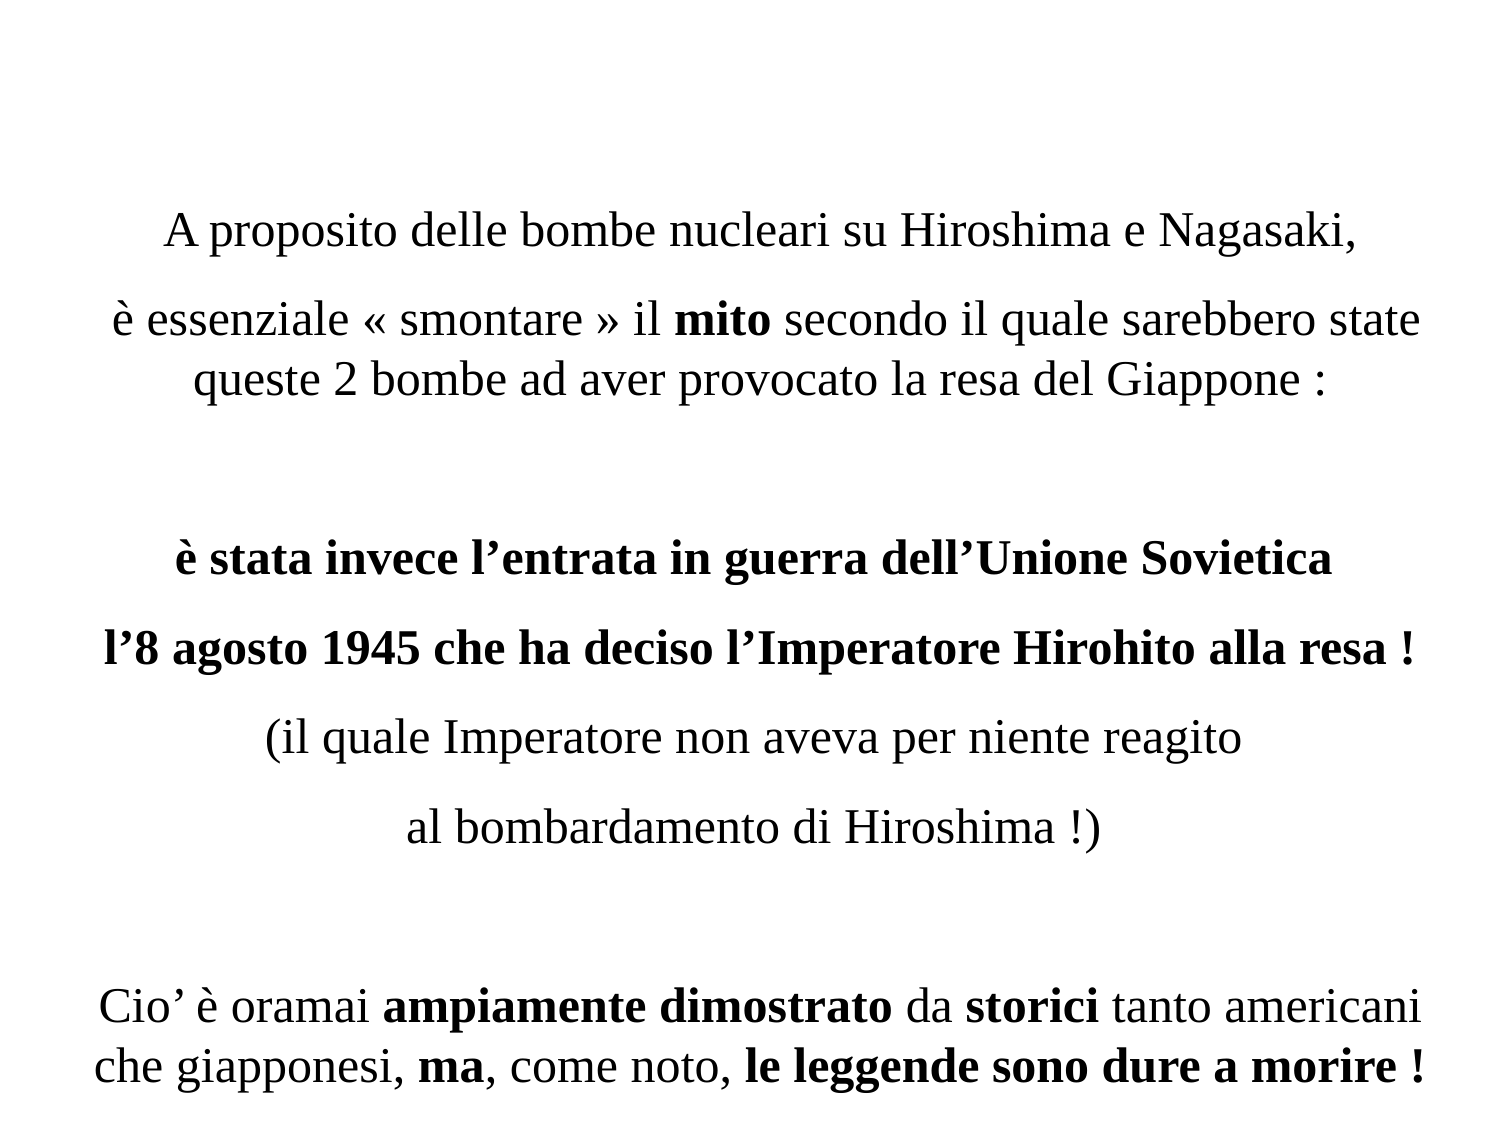

# A proposito delle bombe nucleari su Hiroshima e Nagasaki,
 è essenziale « smontare » il mito secondo il quale sarebbero state queste 2 bombe ad aver provocato la resa del Giappone :
è stata invece l’entrata in guerra dell’Unione Sovietica
l’8 agosto 1945 che ha deciso l’Imperatore Hirohito alla resa !
(il quale Imperatore non aveva per niente reagito
al bombardamento di Hiroshima !)
Cio’ è oramai ampiamente dimostrato da storici tanto americani che giapponesi, ma, come noto, le leggende sono dure a morire !
(per maggiori informazioni : vedere in Appendice)